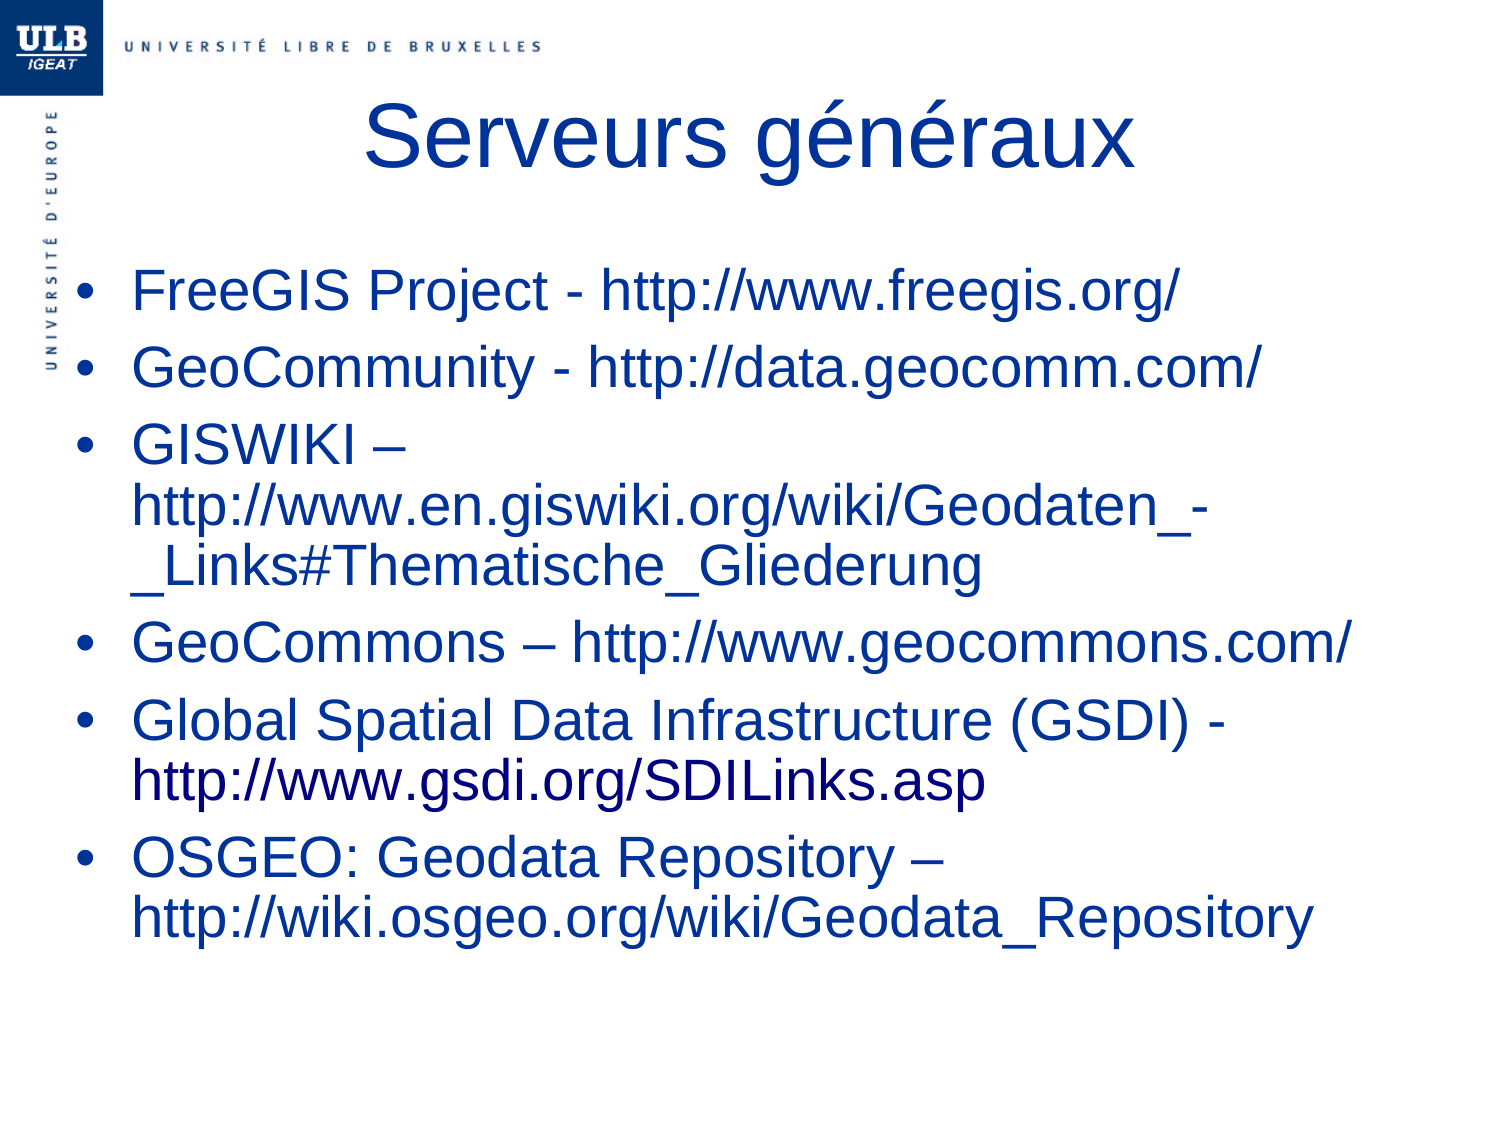

# Serveurs généraux
FreeGIS Project - http://www.freegis.org/
GeoCommunity - http://data.geocomm.com/
GISWIKI – http://www.en.giswiki.org/wiki/Geodaten_-_Links#Thematische_Gliederung
GeoCommons – http://www.geocommons.com/
Global Spatial Data Infrastructure (GSDI) - http://www.gsdi.org/SDILinks.asp
OSGEO: Geodata Repository – http://wiki.osgeo.org/wiki/Geodata_Repository